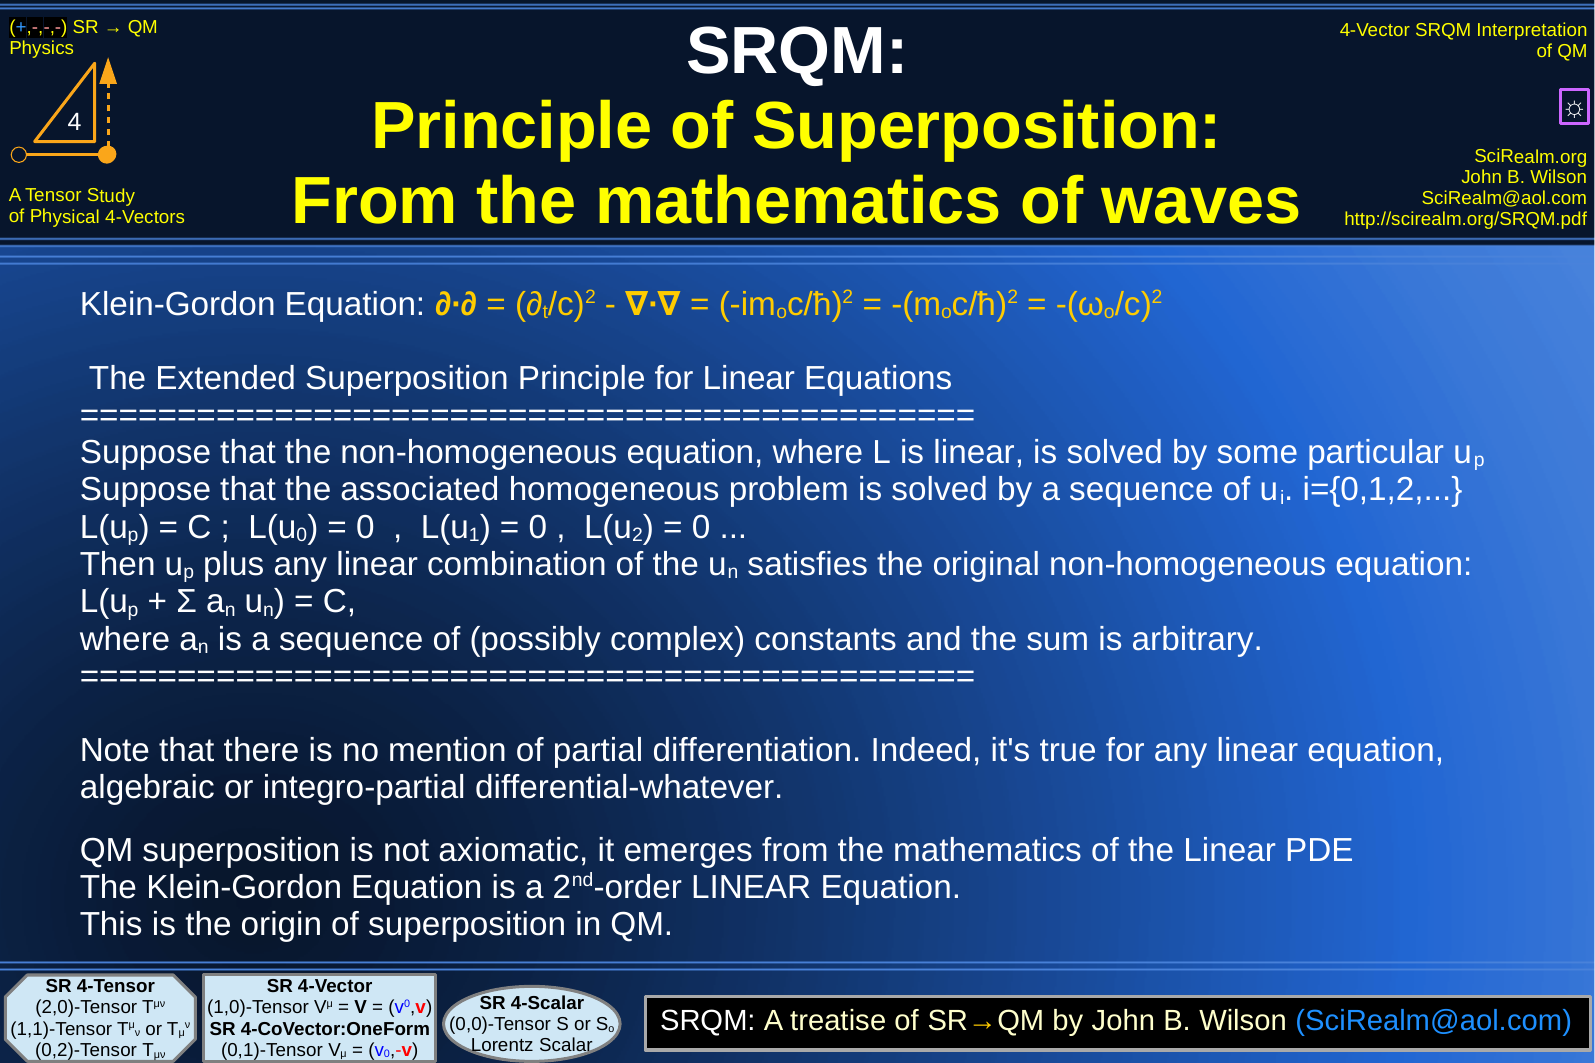

(+,-,-,-) SR → QM
Physics
A Tensor Study
of Physical 4-Vectors
4-Vector SRQM Interpretation
of QM
SciRealm.org
John B. Wilson
SciRealm@aol.com
http://scirealm.org/SRQM.pdf
# SRQM: Principle of Superposition: From the mathematics of waves
4
☼
Klein-Gordon Equation: ∂∙∂ = (∂t/c)2 - ∇∙∇ = (-imoc/ħ)2 = -(moc/ħ)2 = -(ωo/c)2
 The Extended Superposition Principle for Linear Equations
==============================================
Suppose that the non-homogeneous equation, where L is linear, is solved by some particular up
Suppose that the associated homogeneous problem is solved by a sequence of ui. i={0,1,2,...}
L(up) = C ; L(u0) = 0 , L(u1) = 0 , L(u2) = 0 ...
Then up plus any linear combination of the un satisfies the original non-homogeneous equation:
L(up + Σ an un) = C,
where an is a sequence of (possibly complex) constants and the sum is arbitrary.
==============================================
Note that there is no mention of partial differentiation. Indeed, it's true for any linear equation, algebraic or integro-partial differential-whatever.
QM superposition is not axiomatic, it emerges from the mathematics of the Linear PDE
The Klein-Gordon Equation is a 2nd-order LINEAR Equation.
This is the origin of superposition in QM.
SR 4-Tensor
(2,0)-Tensor Tμν
(1,1)-Tensor Tμν or Tμν
(0,2)-Tensor Tμν
SR 4-Vector
(1,0)-Tensor Vμ = V = (v0,v)
SR 4-CoVector:OneForm
(0,1)-Tensor Vμ = (v0,-v)
SR 4-Scalar
(0,0)-Tensor S or So
Lorentz Scalar
SRQM: A treatise of SR→QM by John B. Wilson (SciRealm@aol.com)